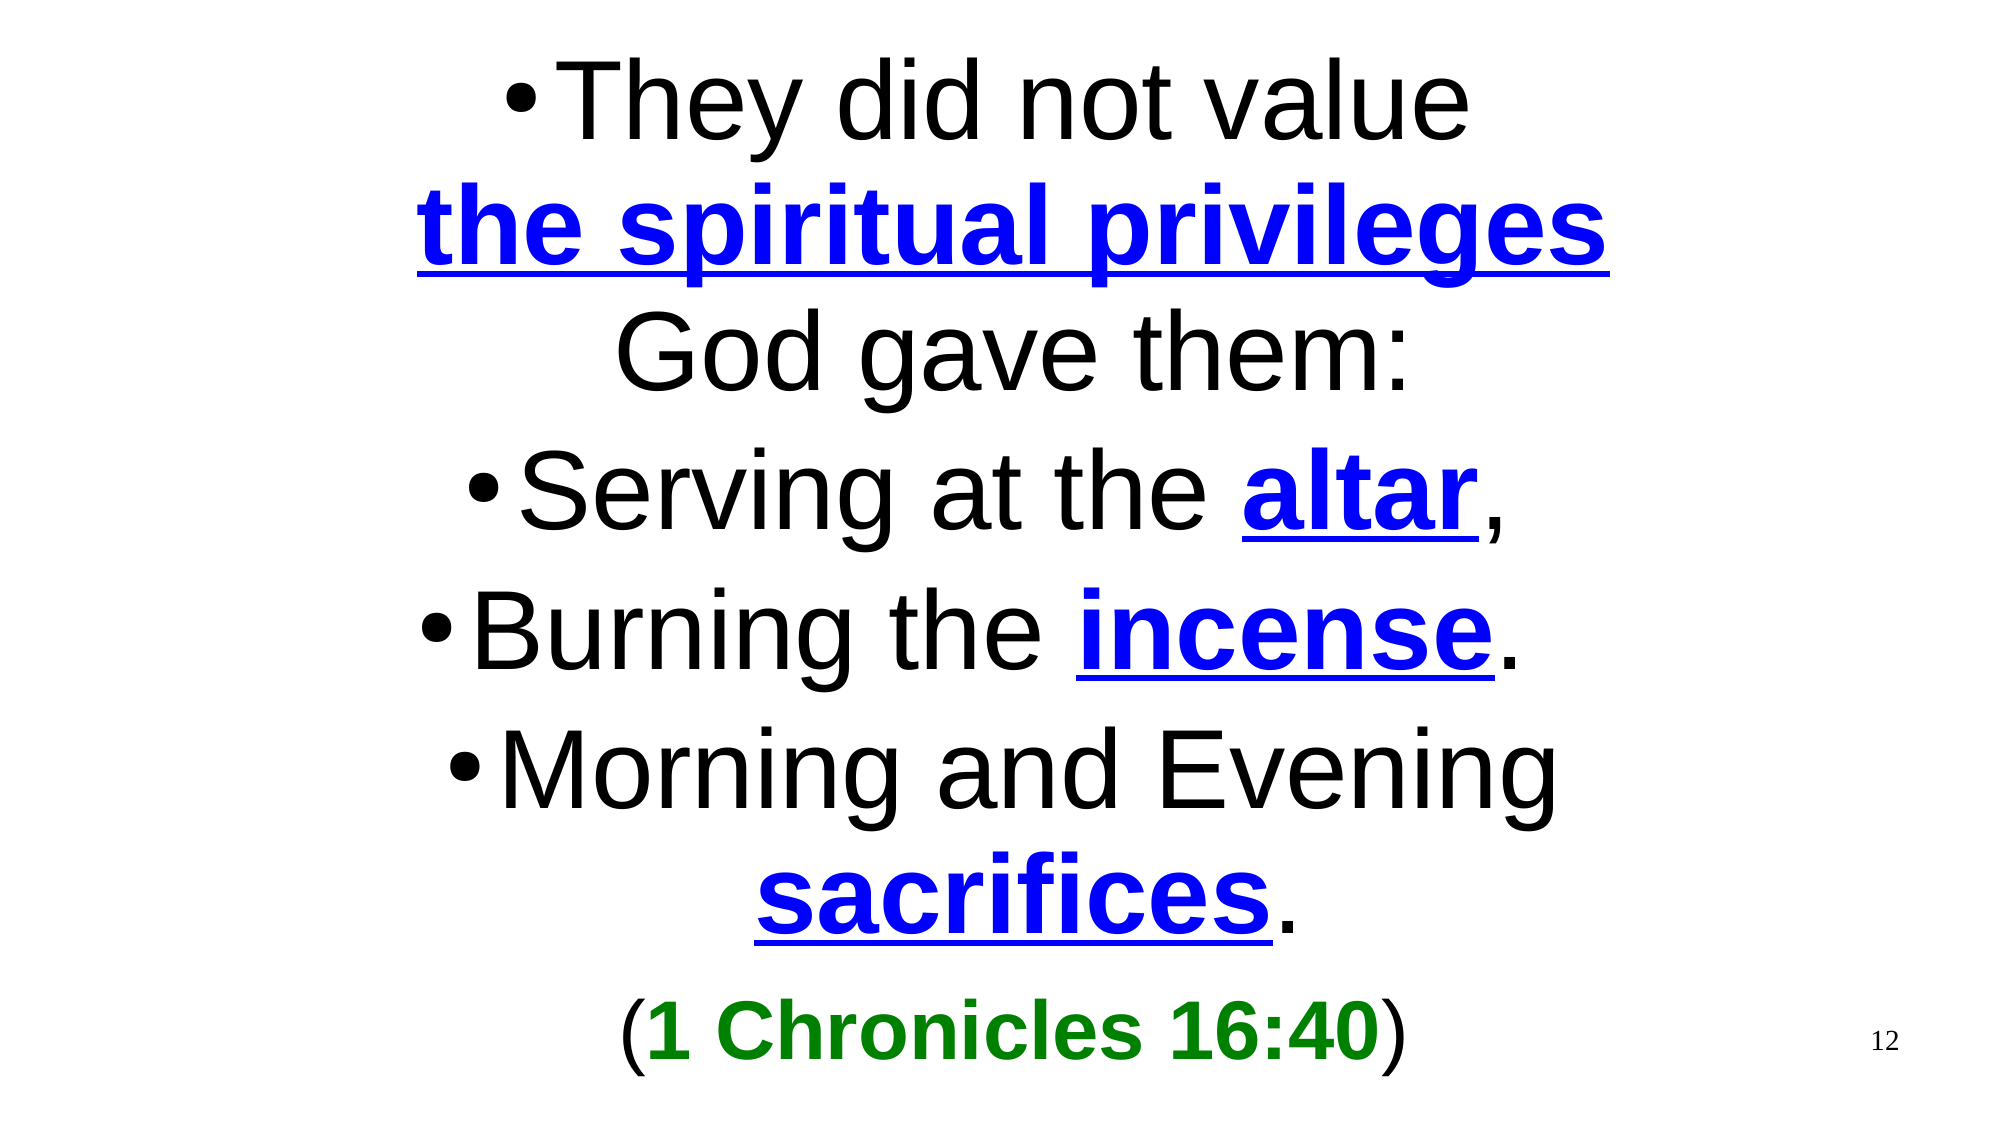

# They did not value the spiritual privileges God gave them:
Serving at the altar,
Burning the incense.
Morning and Evening
sacrifices.
(1 Chronicles 16:40)
12